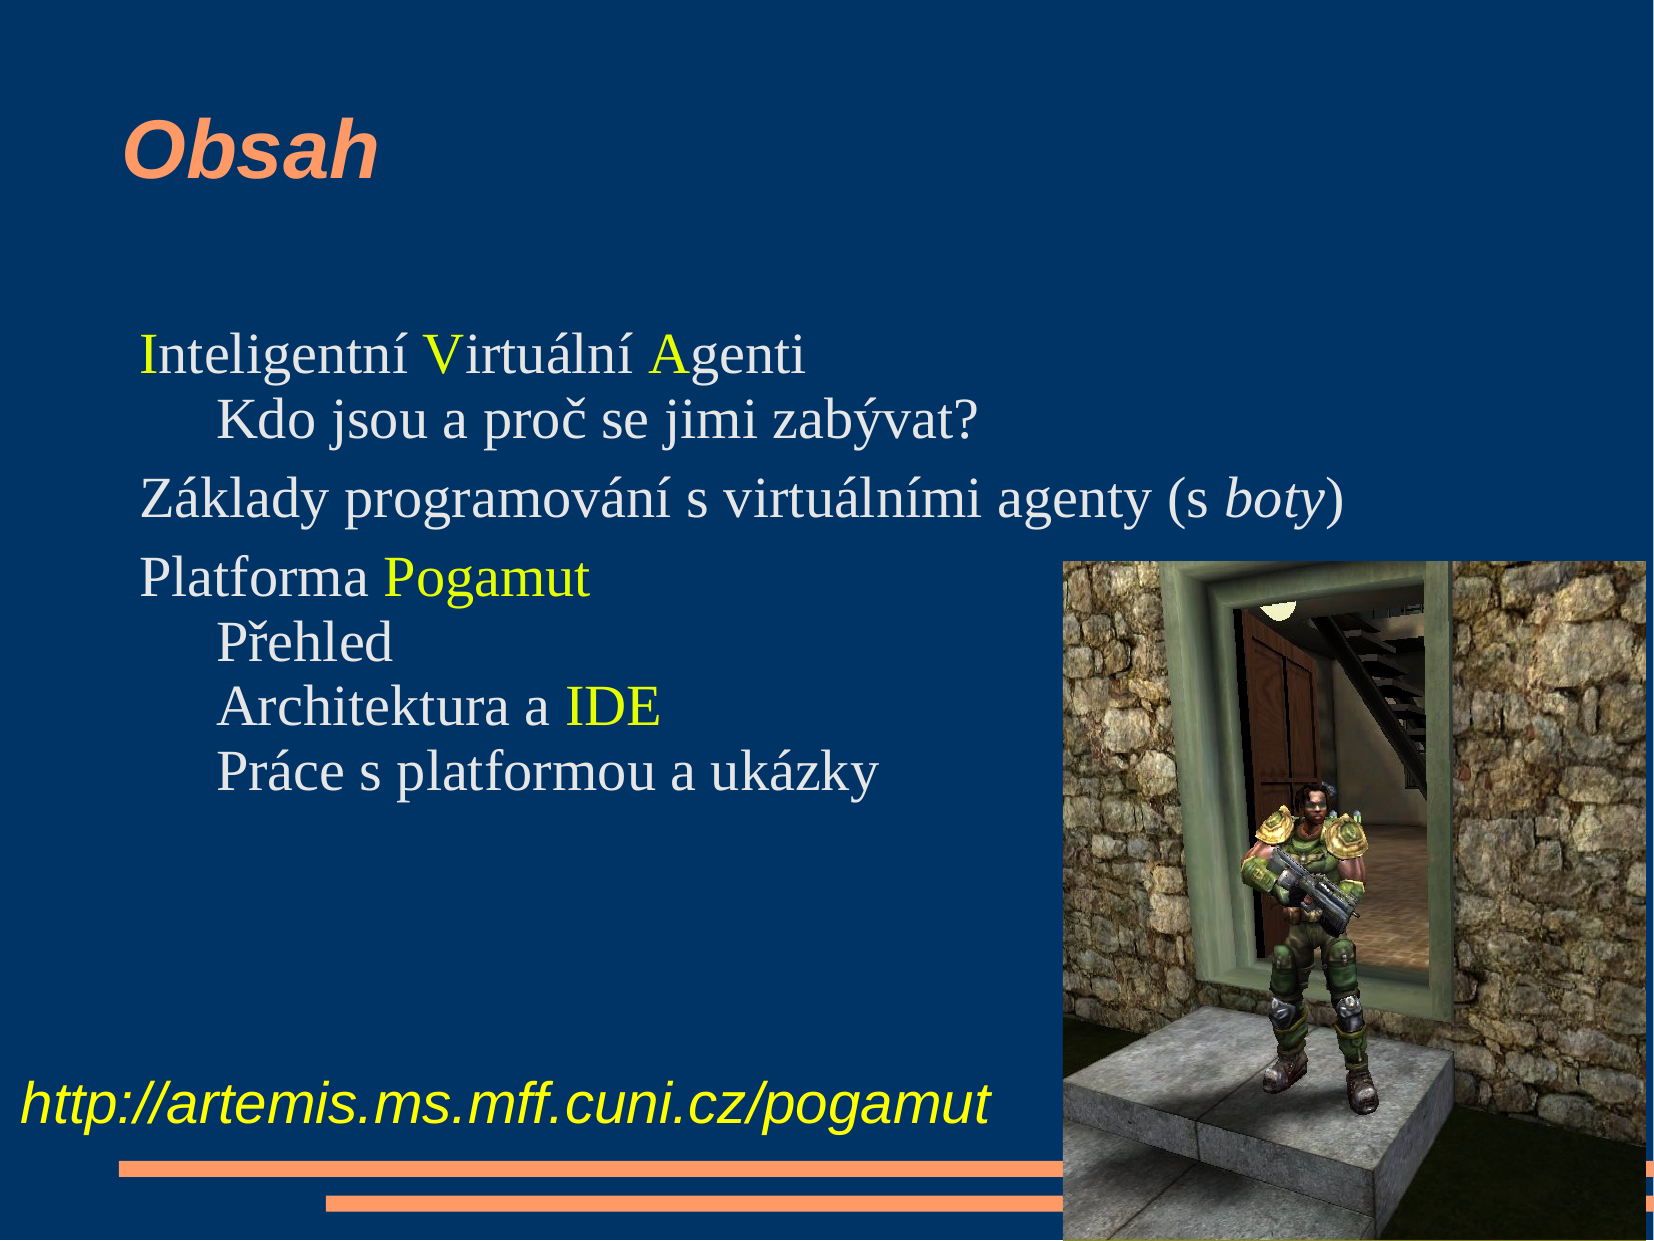

# Obsah
Inteligentní Virtuální Agenti
Kdo jsou a proč se jimi zabývat?
Základy programování s virtuálními agenty (s boty)
Platforma Pogamut
Přehled
Architektura a IDE
Práce s platformou a ukázky
http://artemis.ms.mff.cuni.cz/pogamut